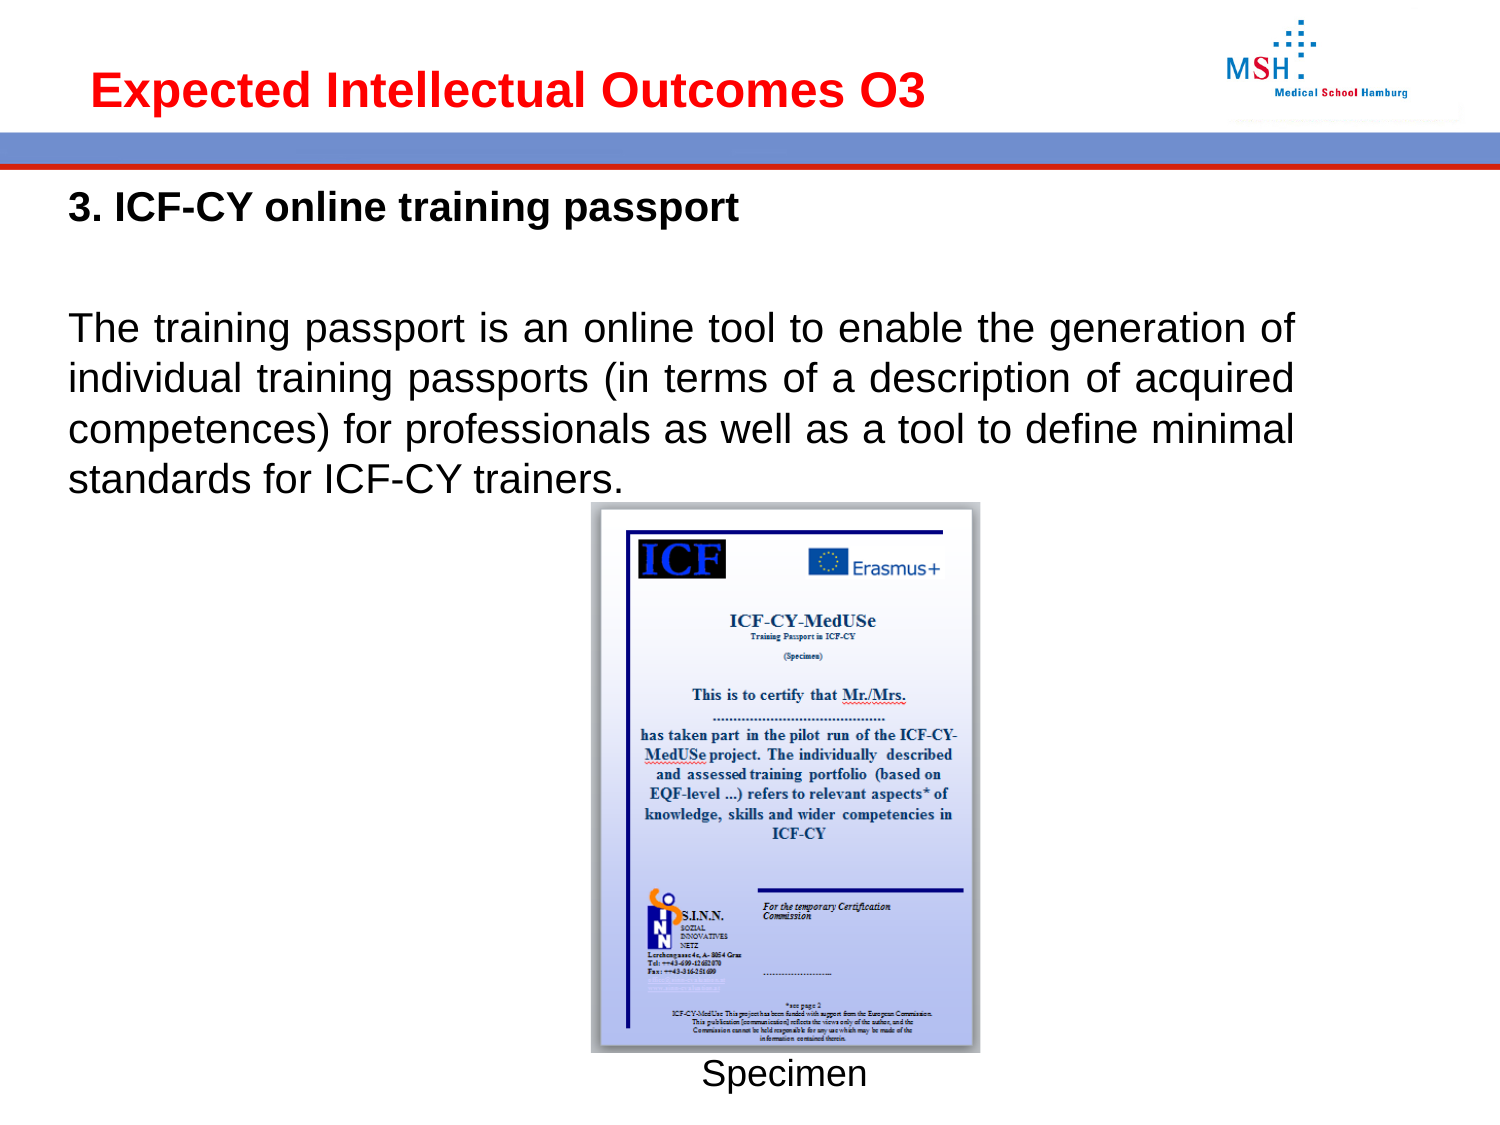

Expected Intellectual Outcomes O3
# 3. ICF-CY online training passport
The training passport is an online tool to enable the generation of individual training passports (in terms of a description of acquired competences) for professionals as well as a tool to define minimal standards for ICF-CY trainers.
Specimen